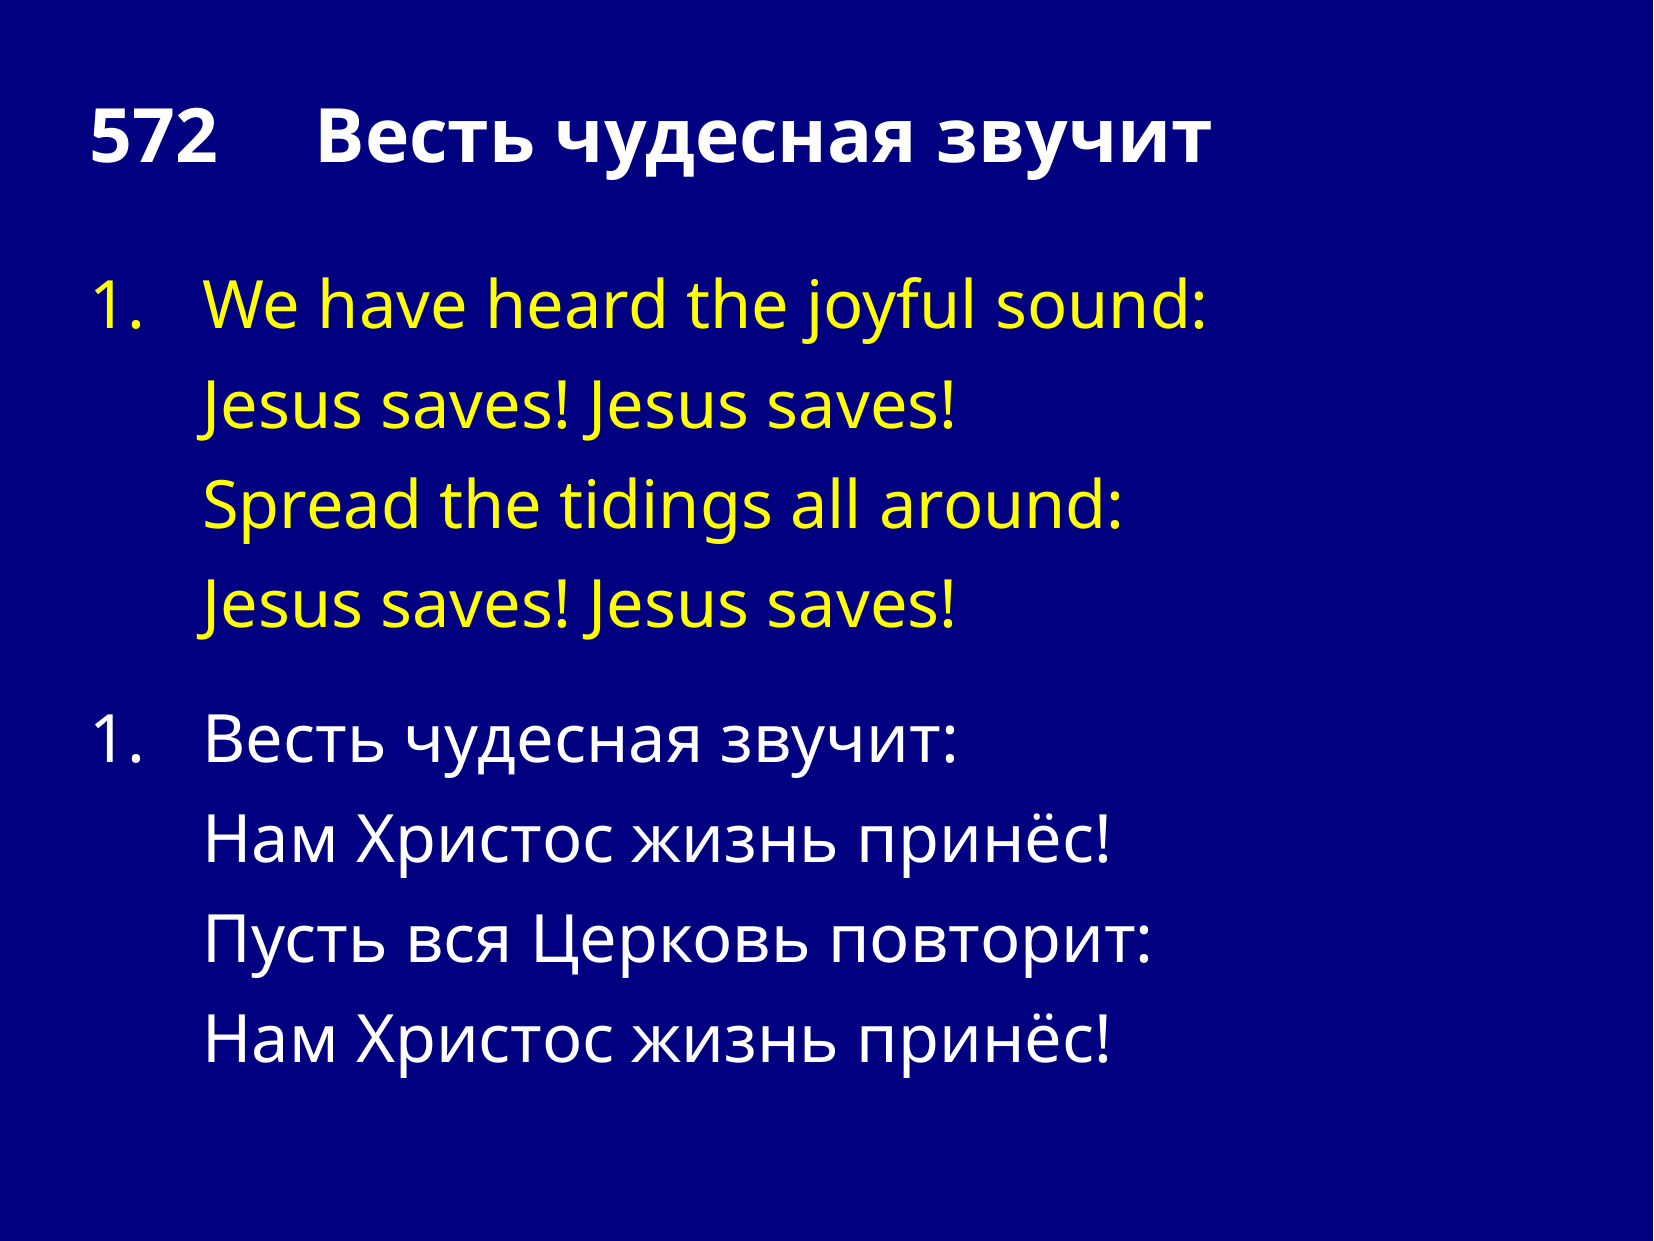

572	Весть чудесная звучит
1.	We have heard the joyful sound:
	Jesus saves! Jesus saves!
	Spread the tidings all around:
	Jesus saves! Jesus saves!
1.	Весть чудесная звучит:
	Нам Христос жизнь принёс!
	Пусть вся Церковь повторит:
	Нам Христос жизнь принёс!